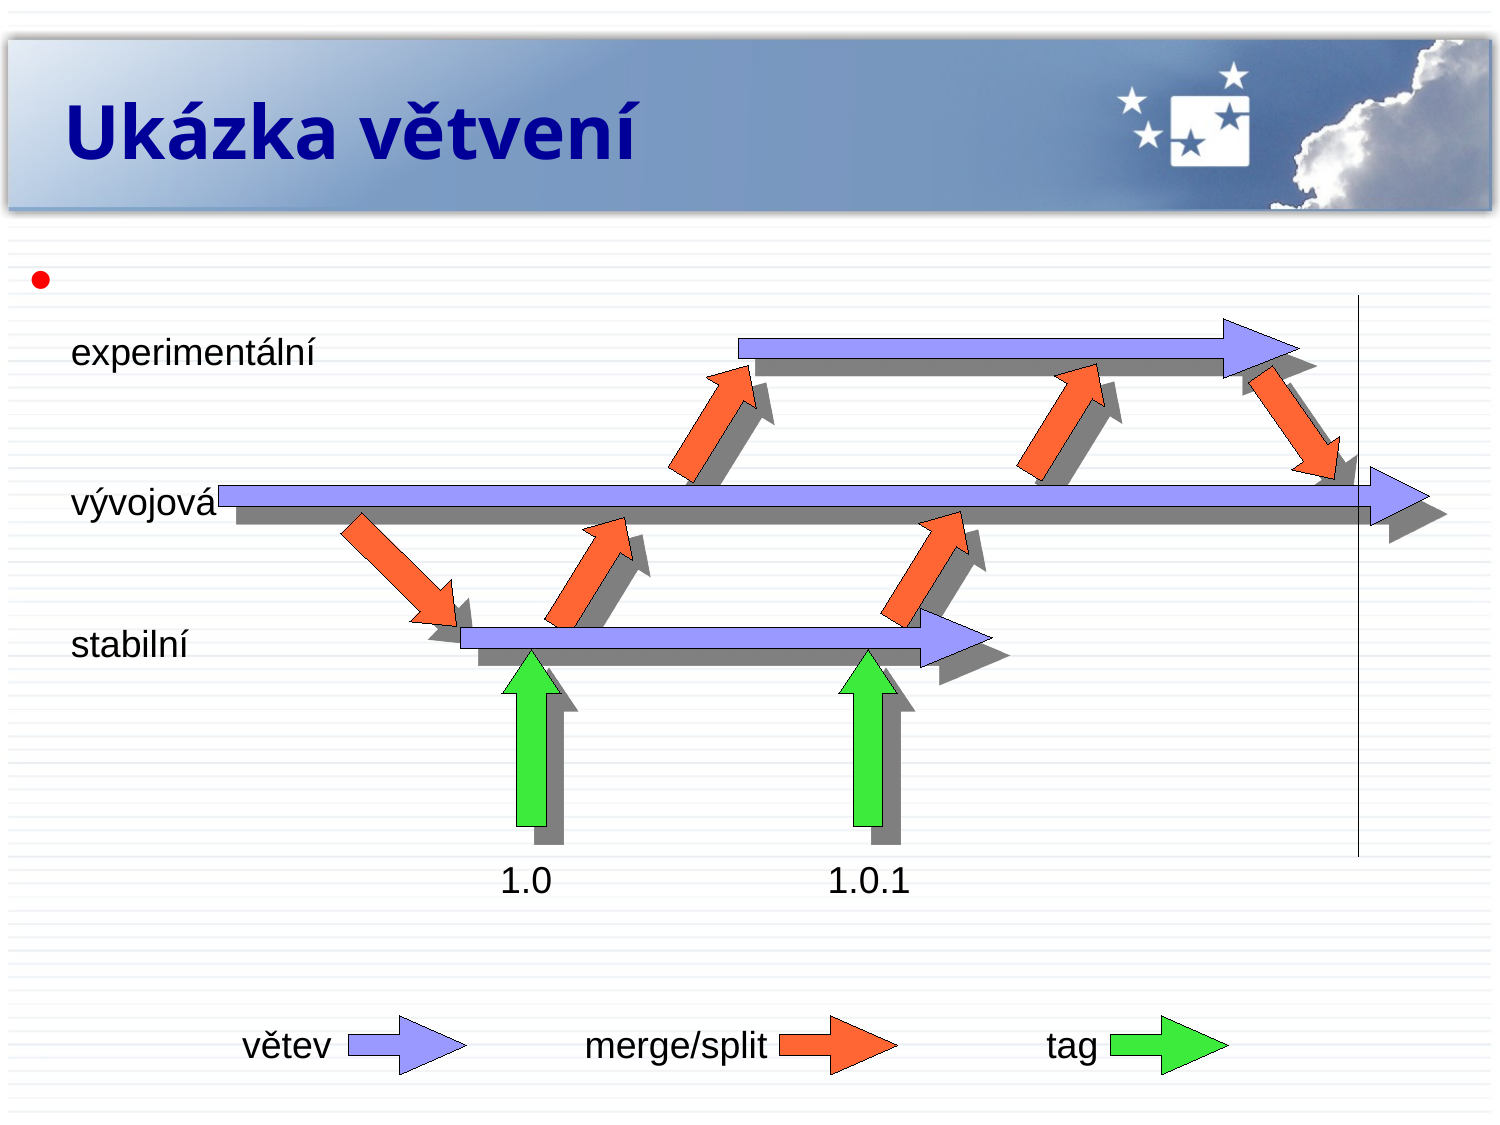

# Ukázka větvení
experimentální
vývojová
stabilní
1.0
1.0.1
větev
merge/split
tag